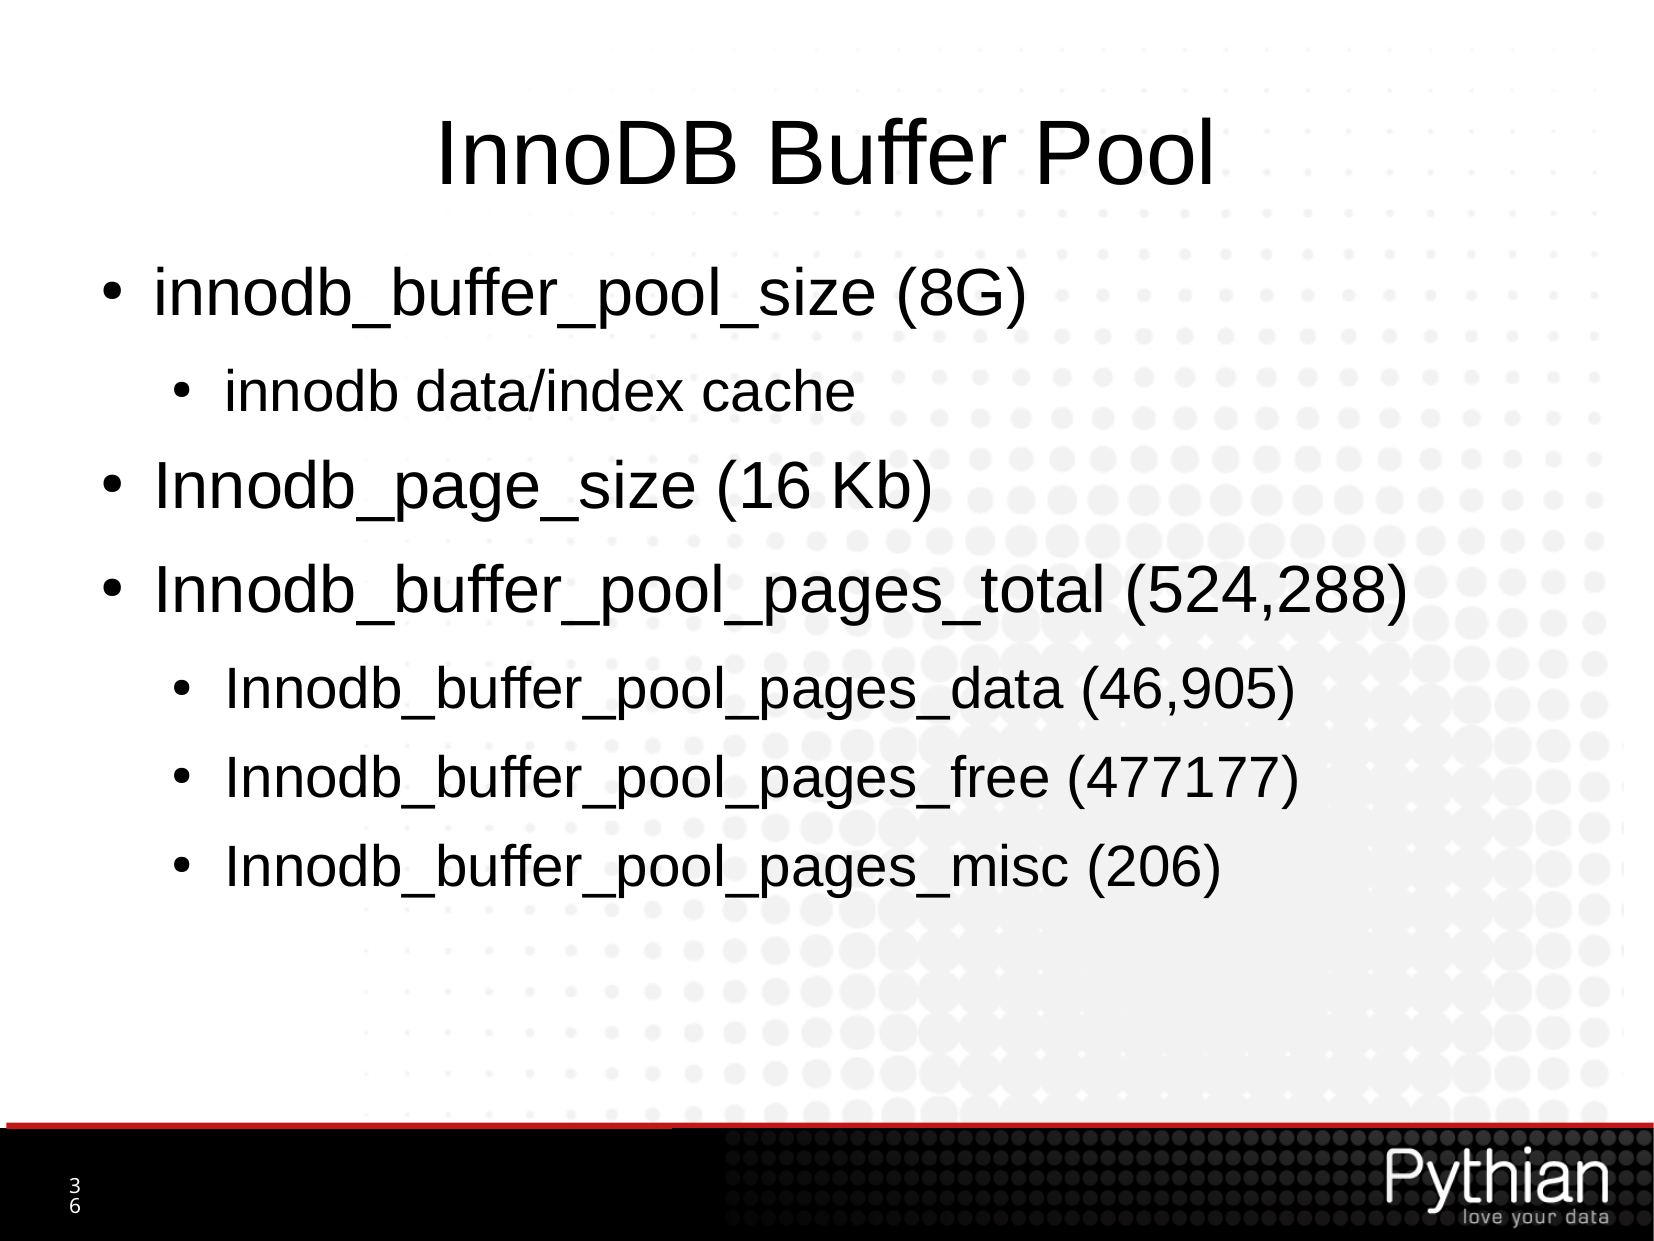

# InnoDB Buffer Pool
innodb_buffer_pool_size (8G)
innodb data/index cache
Innodb_page_size (16 Kb)
Innodb_buffer_pool_pages_total (524,288)
Innodb_buffer_pool_pages_data (46,905)
Innodb_buffer_pool_pages_free (477177)
Innodb_buffer_pool_pages_misc (206)